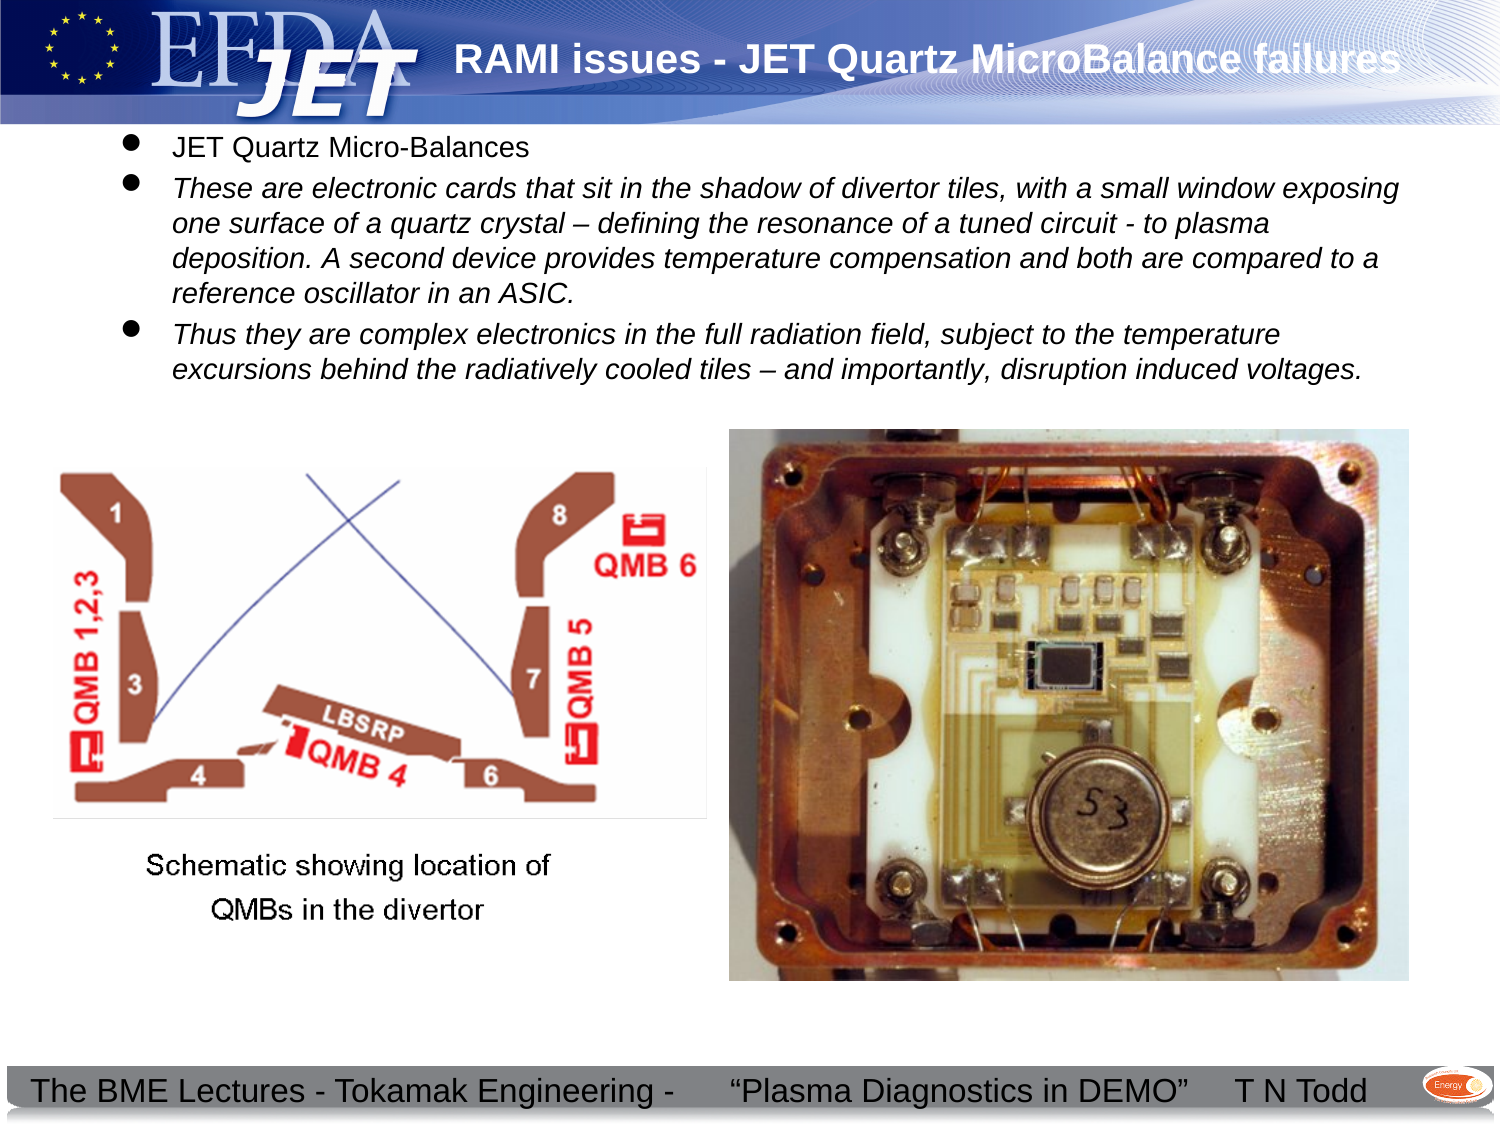

RAMI issues - JET Quartz MicroBalance failures
JET Quartz Micro-Balances
These are electronic cards that sit in the shadow of divertor tiles, with a small window exposing one surface of a quartz crystal – defining the resonance of a tuned circuit - to plasma deposition. A second device provides temperature compensation and both are compared to a reference oscillator in an ASIC.
Thus they are complex electronics in the full radiation field, subject to the temperature excursions behind the radiatively cooled tiles – and importantly, disruption induced voltages.